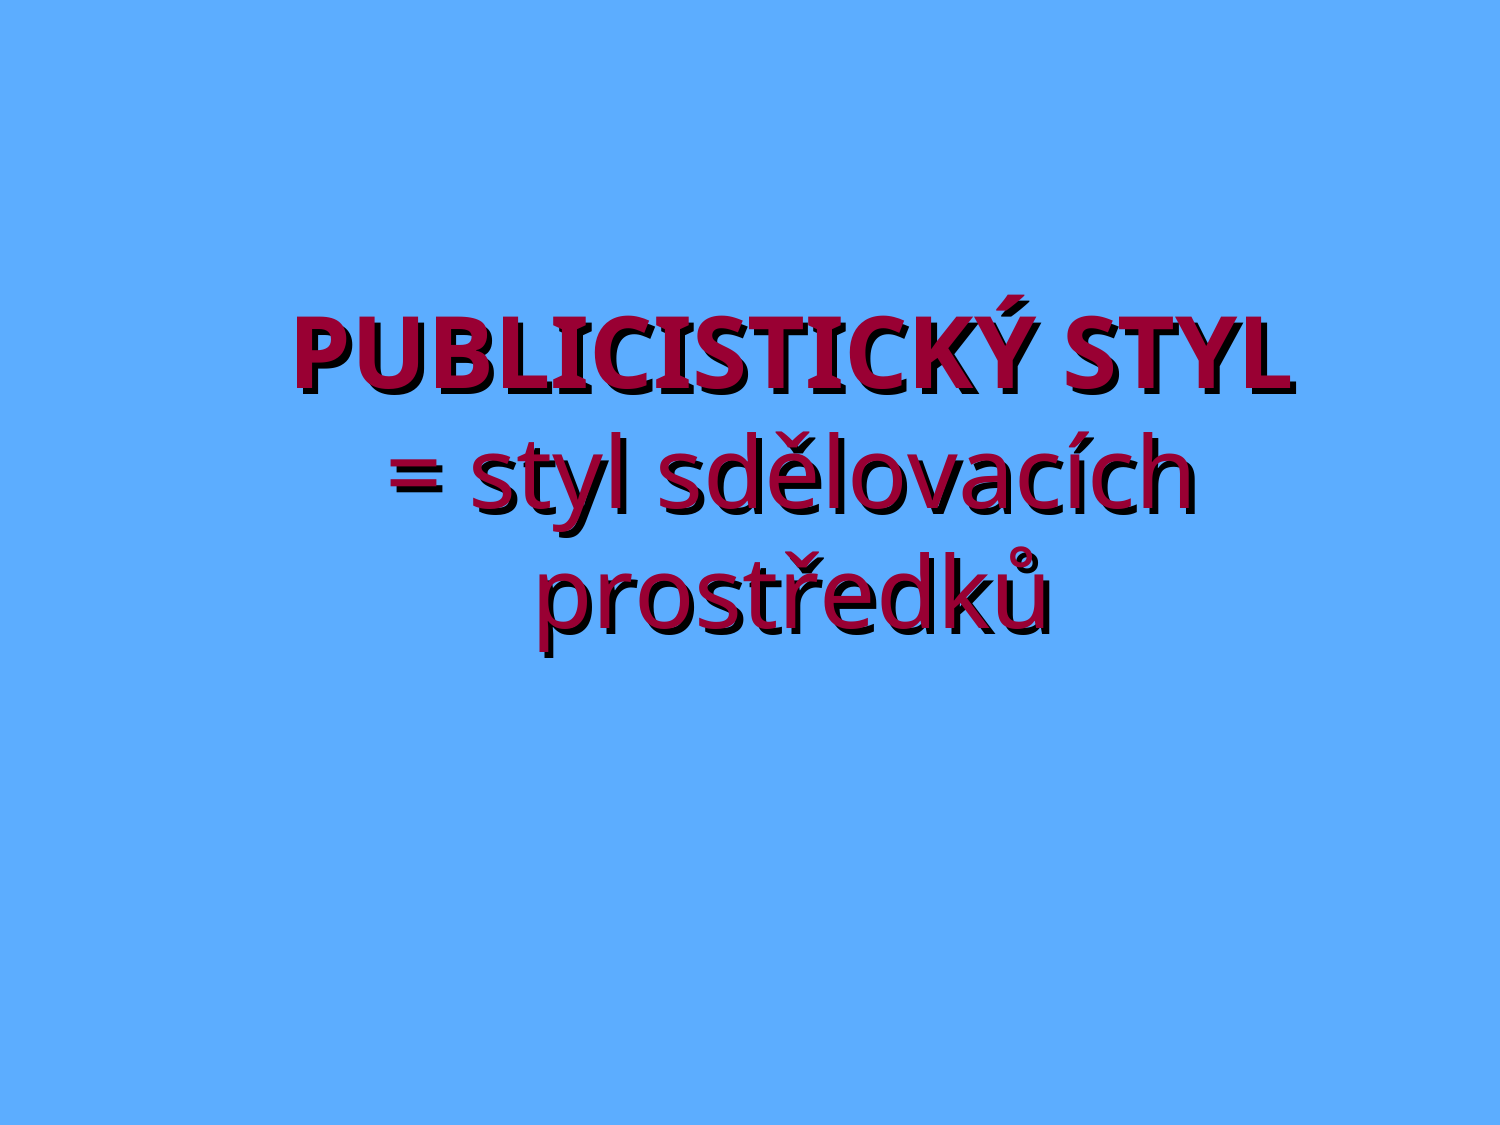

# PUBLICISTICKÝ STYL = styl sdělovacích prostředků